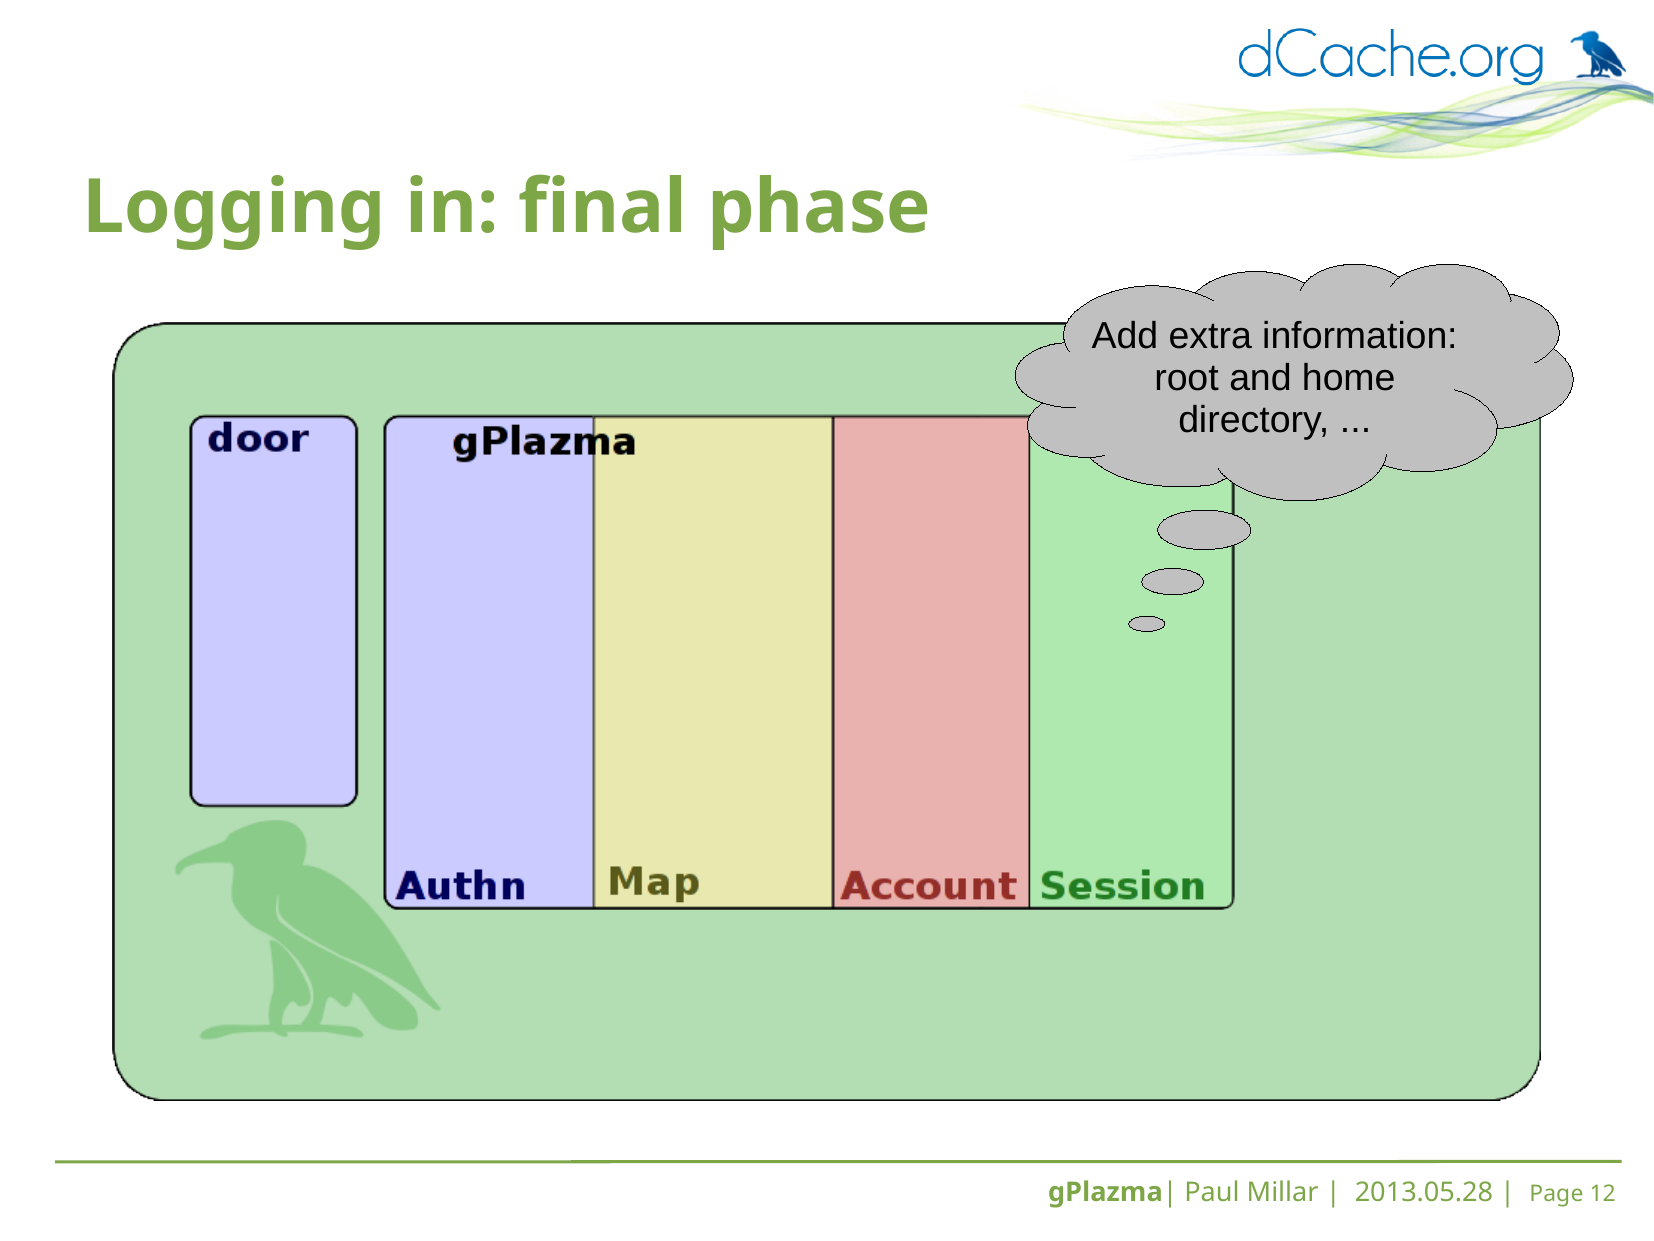

# Logging in: final phase
Add extra information:
root and home
directory, ...
12